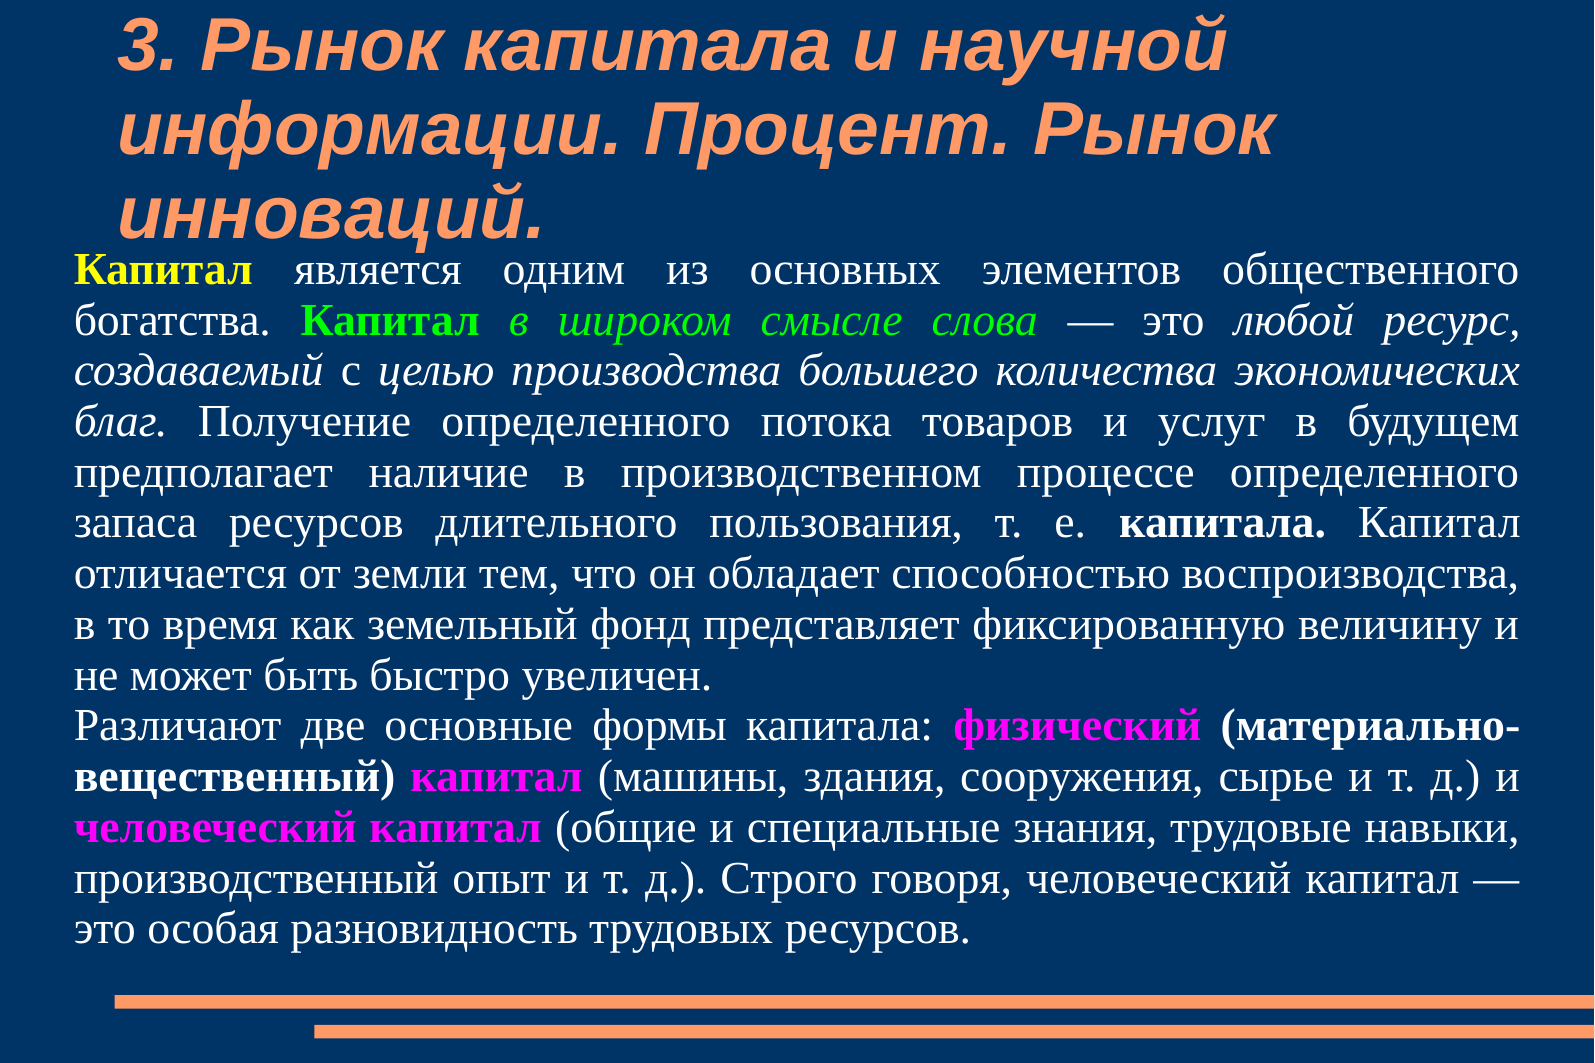

# 3. Рынок капитала и научной информации. Процент. Рынок инноваций.
Капитал является одним из основных элементов общественного богатства. Капитал в широком смысле слова — это любой ресурс, создаваемый с целью производства большего количества экономических благ. Получение определенного потока товаров и услуг в будущем предполагает наличие в производственном процессе определенного запаса ресурсов длительного пользования, т. е. капитала. Капитал отличается от земли тем, что он обладает способностью воспроизводства, в то время как земельный фонд представляет фиксированную величину и не может быть быстро увеличен.
Различают две основные формы капитала: физический (материально-вещественный) капитал (машины, здания, сооружения, сырье и т. д.) и человеческий капитал (общие и специальные знания, трудовые навыки, производственный опыт и т. д.). Строго говоря, человеческий капитал — это особая разновидность трудовых ресурсов.